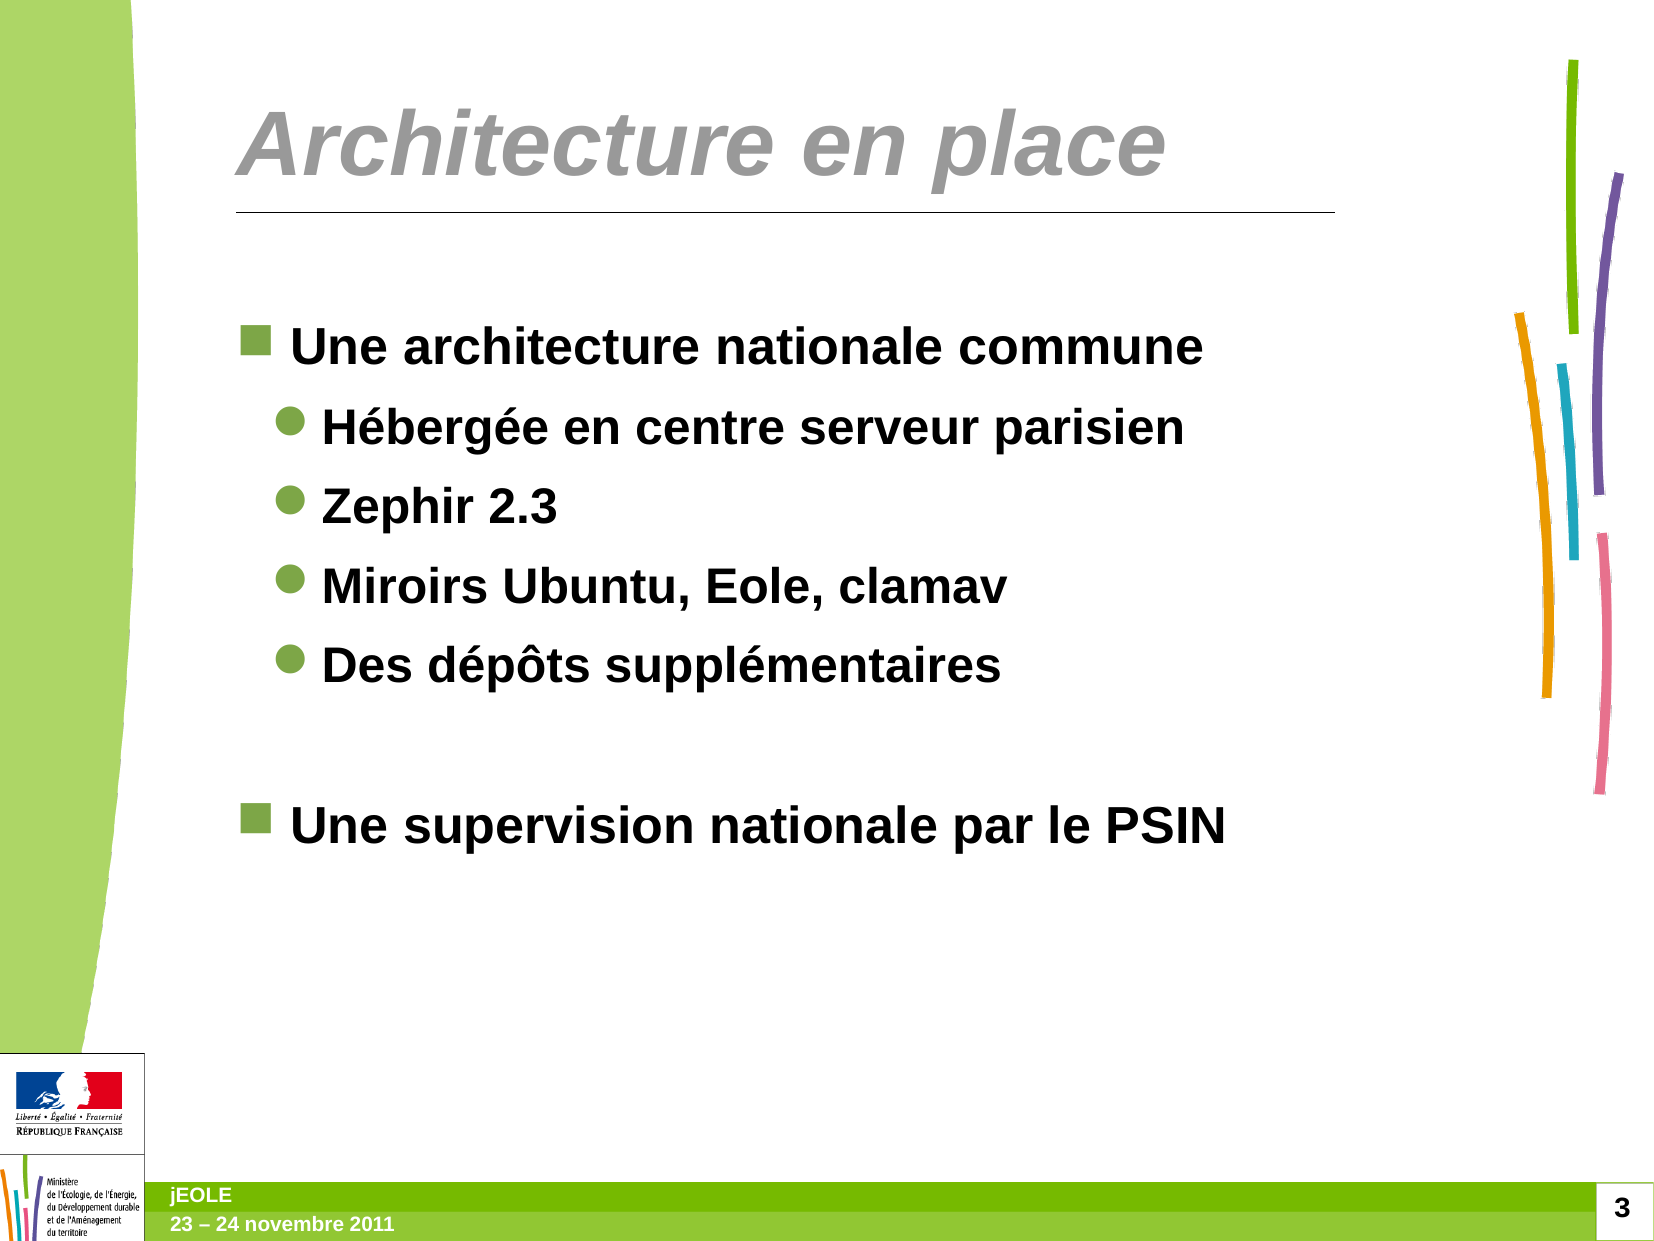

# Architecture en place
 Une architecture nationale commune
Hébergée en centre serveur parisien
Zephir 2.3
Miroirs Ubuntu, Eole, clamav
Des dépôts supplémentaires
 Une supervision nationale par le PSIN
3
Journées EOLE octobre 2010